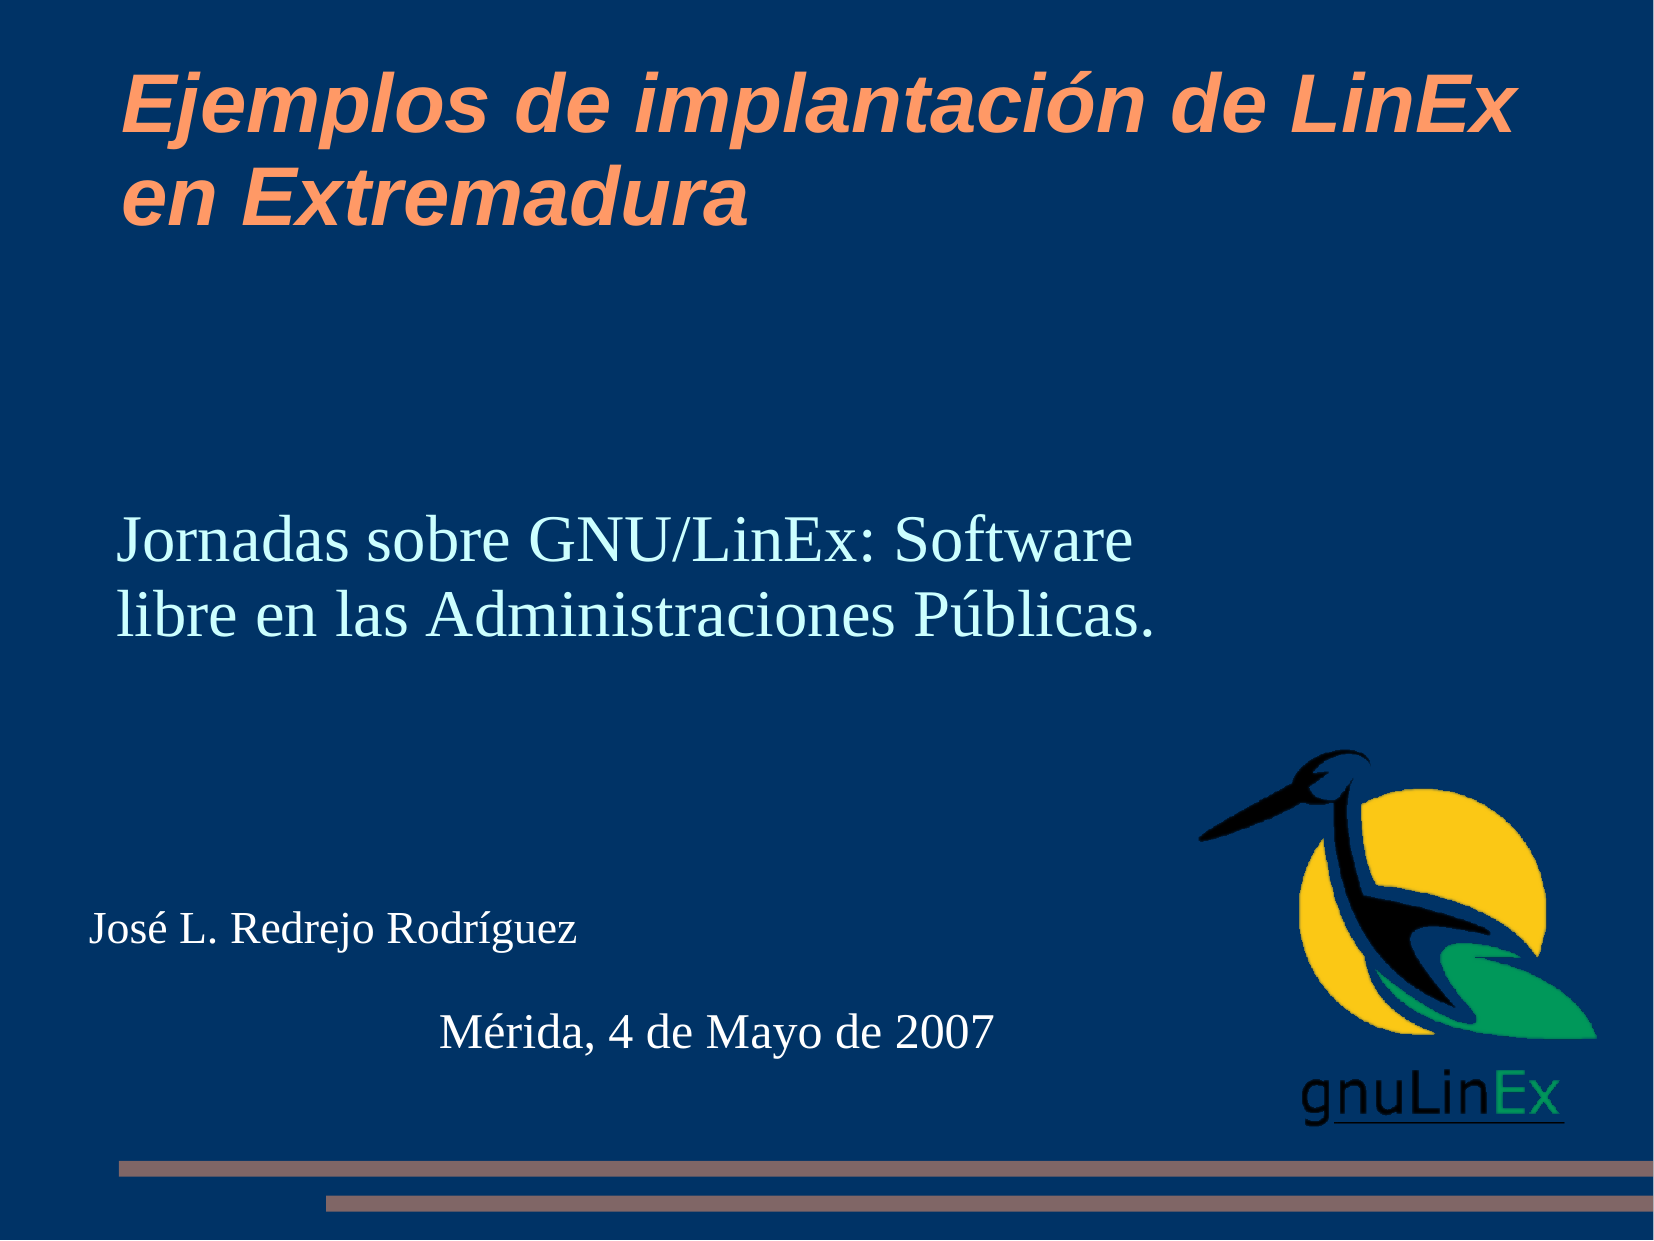

# Ejemplos de implantación de LinEx en Extremadura
Jornadas sobre GNU/LinEx: Software
libre en las Administraciones Públicas.
José L. Redrejo Rodríguez
 Mérida, 4 de Mayo de 2007